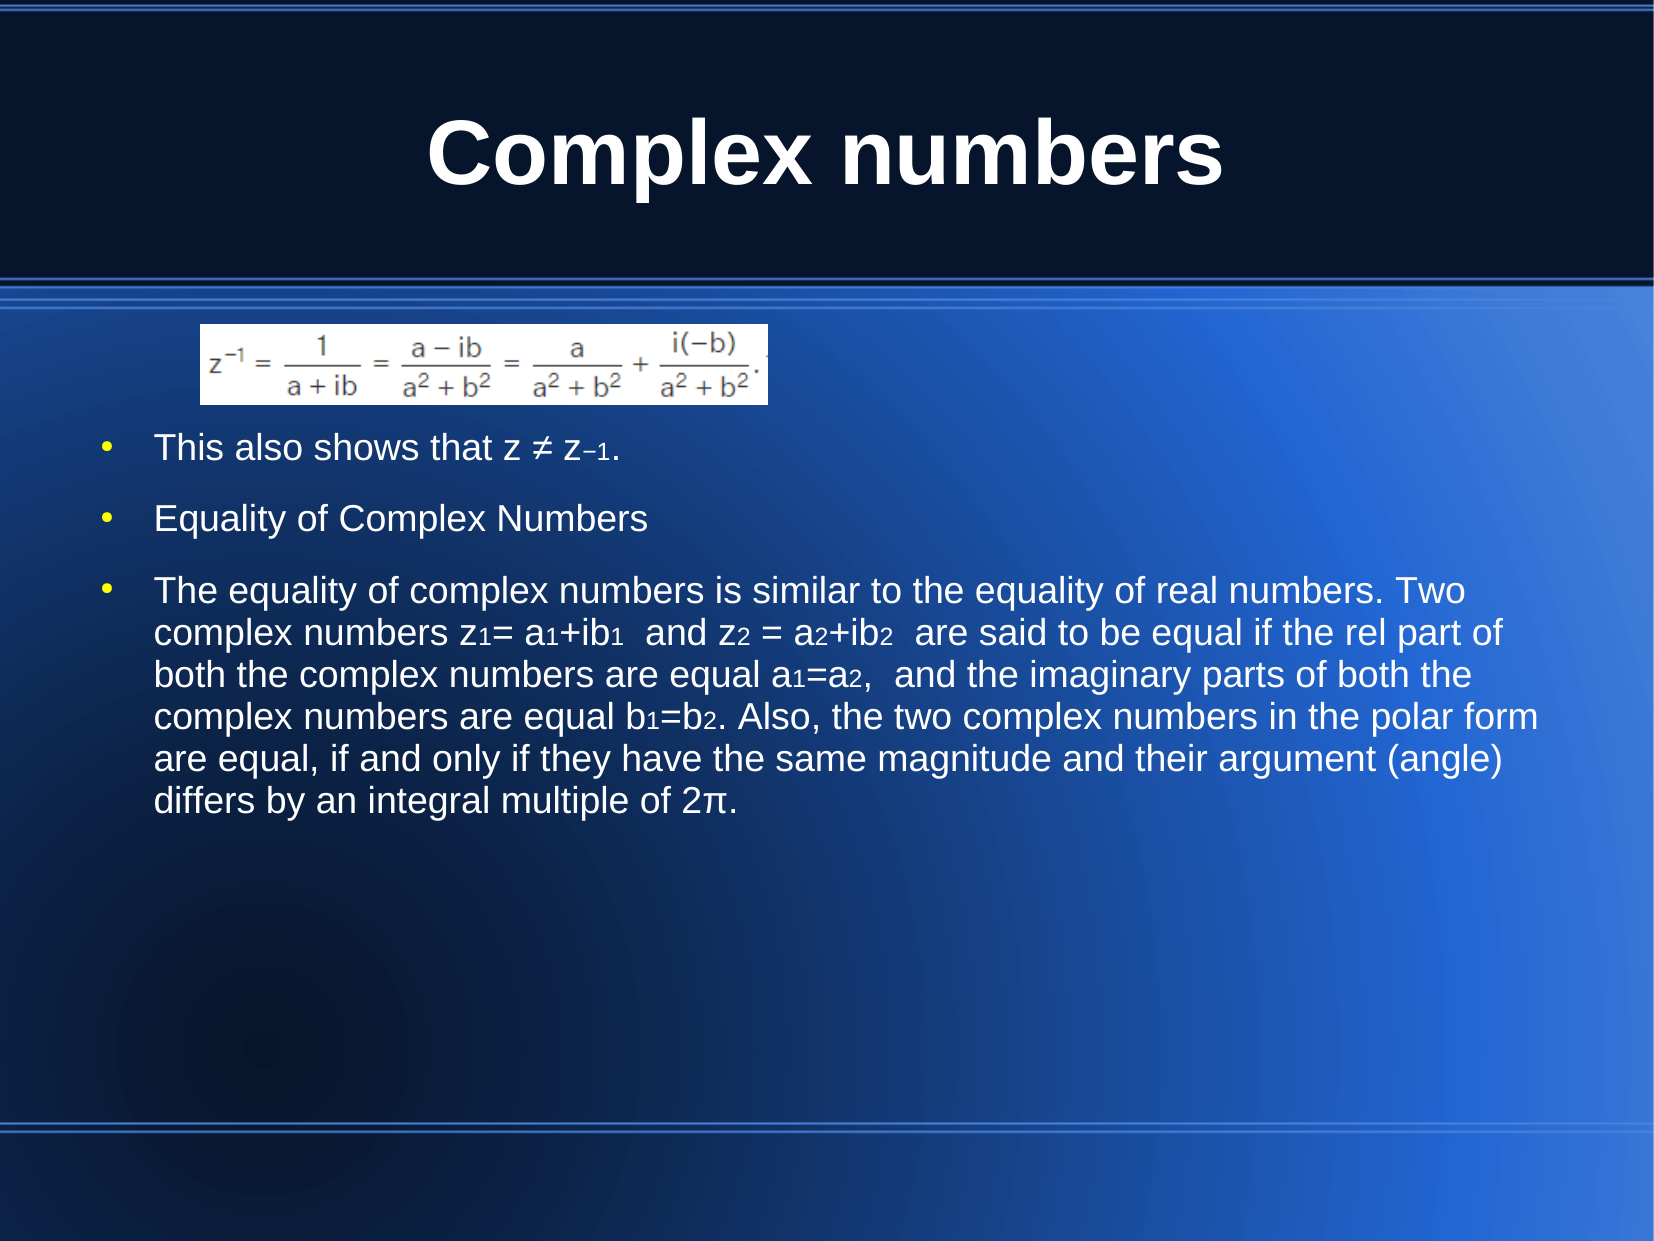

# Complex numbers
This also shows that z ≠ z−1.
Equality of Complex Numbers
The equality of complex numbers is similar to the equality of real numbers. Two complex numbers z1= a1+ib1 and z2 = a2+ib2 are said to be equal if the rel part of both the complex numbers are equal a1=a2, and the imaginary parts of both the complex numbers are equal b1=b2. Also, the two complex numbers in the polar form are equal, if and only if they have the same magnitude and their argument (angle) differs by an integral multiple of 2π.